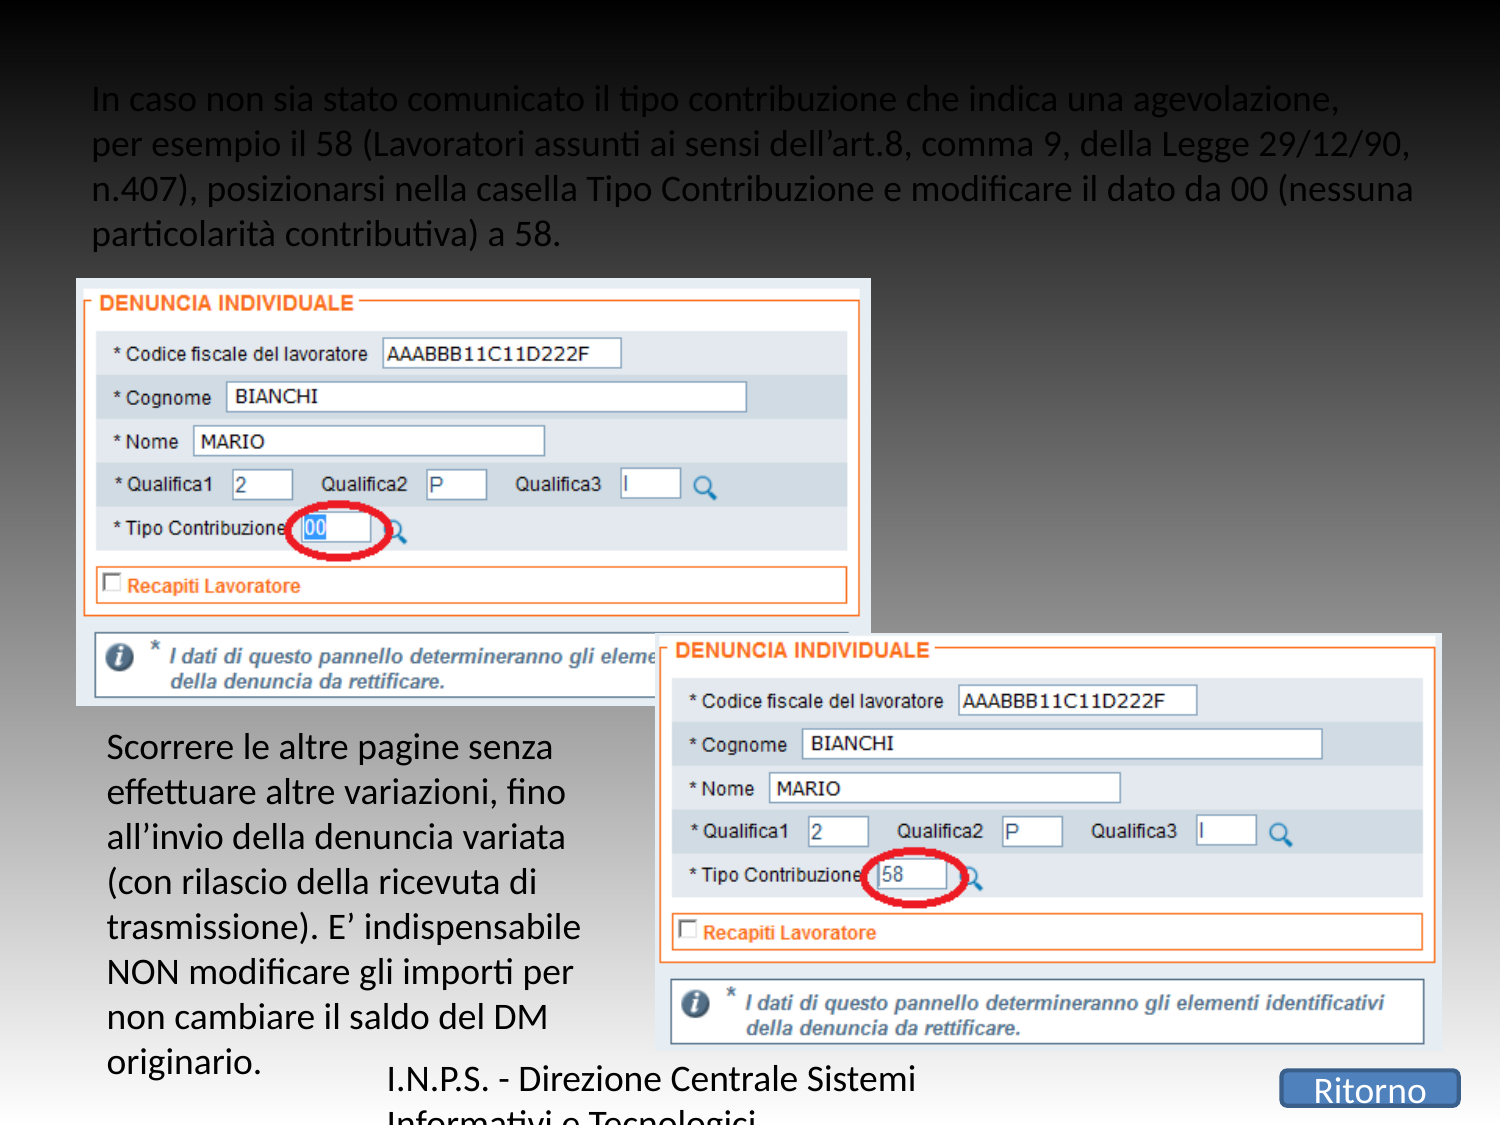

In caso non sia stato comunicato il tipo contribuzione che indica una agevolazione,
per esempio il 58 (Lavoratori assunti ai sensi dell’art.8, comma 9, della Legge 29/12/90, n.407), posizionarsi nella casella Tipo Contribuzione e modificare il dato da 00 (nessuna particolarità contributiva) a 58.
Scorrere le altre pagine senza effettuare altre variazioni, fino all’invio della denuncia variata (con rilascio della ricevuta di trasmissione). E’ indispensabile NON modificare gli importi per non cambiare il saldo del DM originario.
I.N.P.S. - Direzione Centrale Sistemi Informativi e Tecnologici
Ritorno